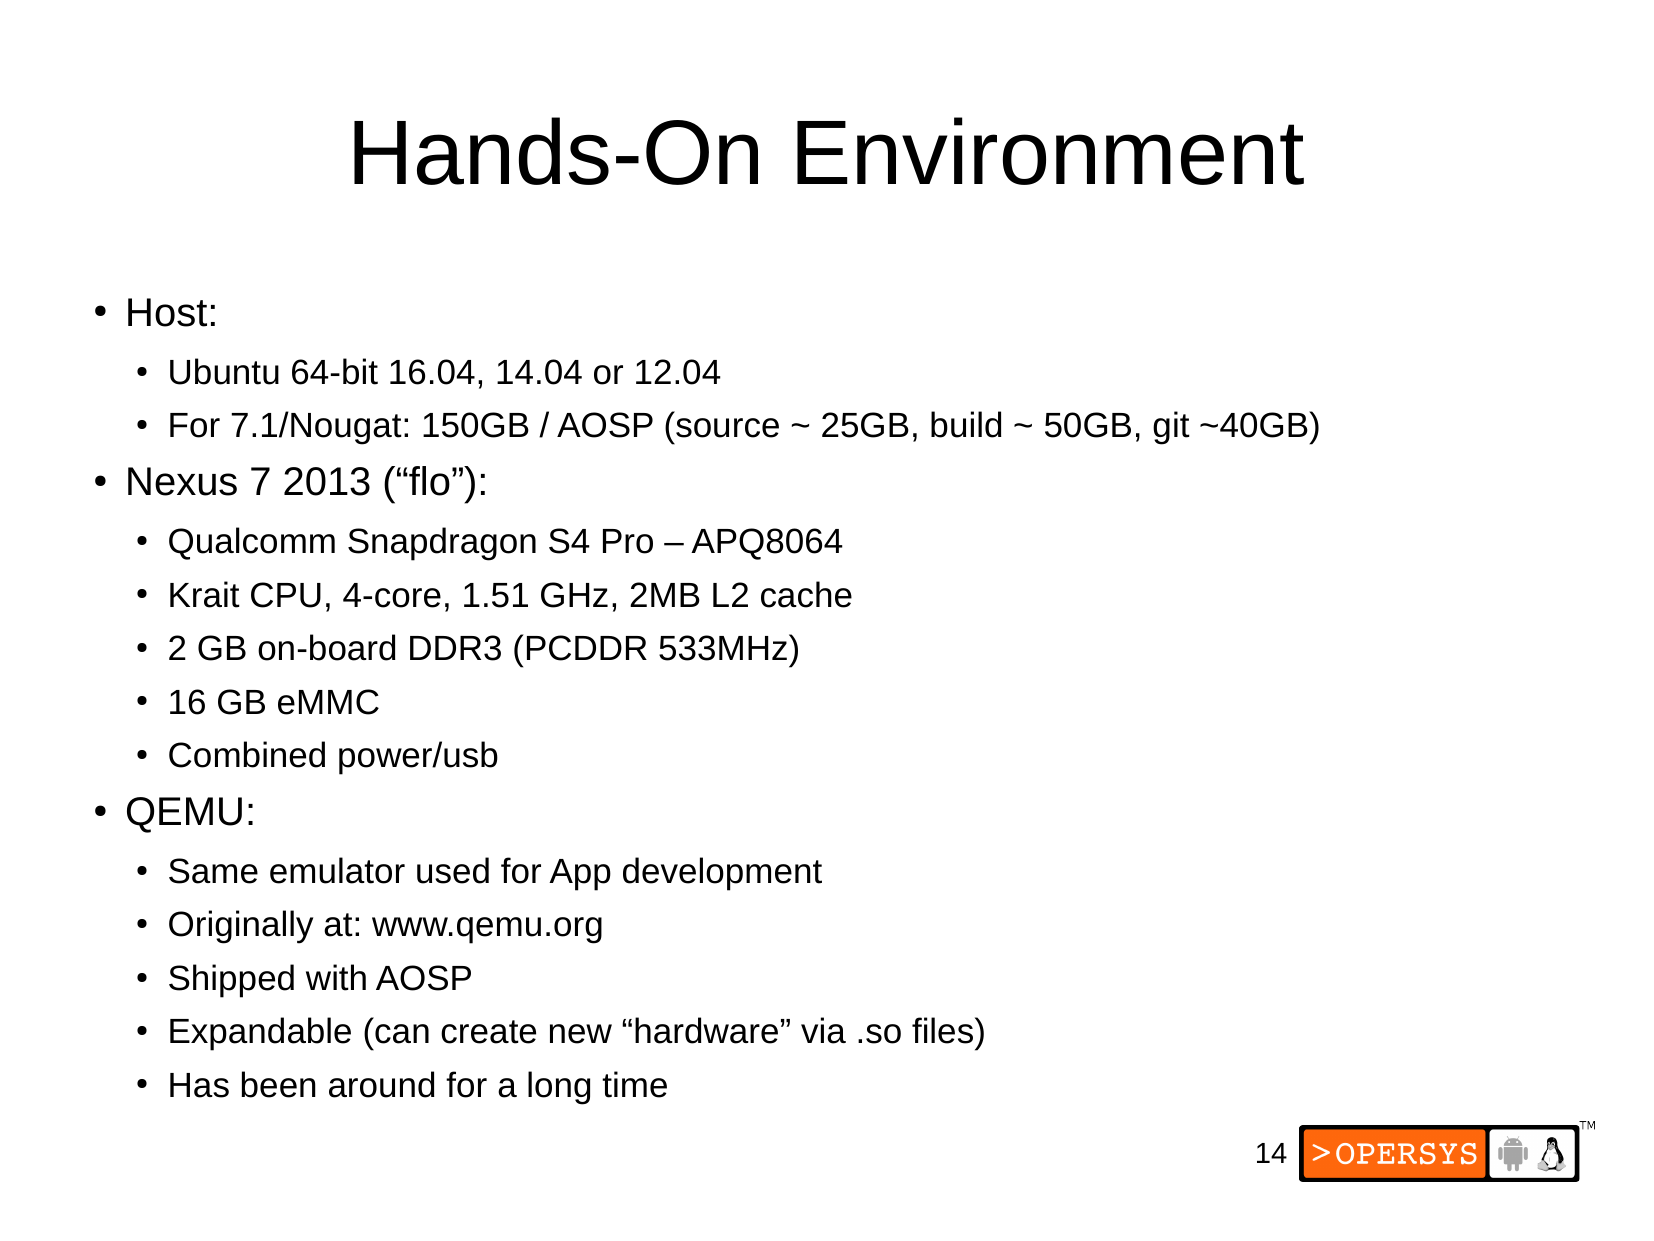

# Hands-On Environment
Host:
Ubuntu 64-bit 16.04, 14.04 or 12.04
For 7.1/Nougat: 150GB / AOSP (source ~ 25GB, build ~ 50GB, git ~40GB)
Nexus 7 2013 (“flo”):
Qualcomm Snapdragon S4 Pro – APQ8064
Krait CPU, 4-core, 1.51 GHz, 2MB L2 cache
2 GB on-board DDR3 (PCDDR 533MHz)
16 GB eMMC
Combined power/usb
QEMU:
Same emulator used for App development
Originally at: www.qemu.org
Shipped with AOSP
Expandable (can create new “hardware” via .so files)
Has been around for a long time